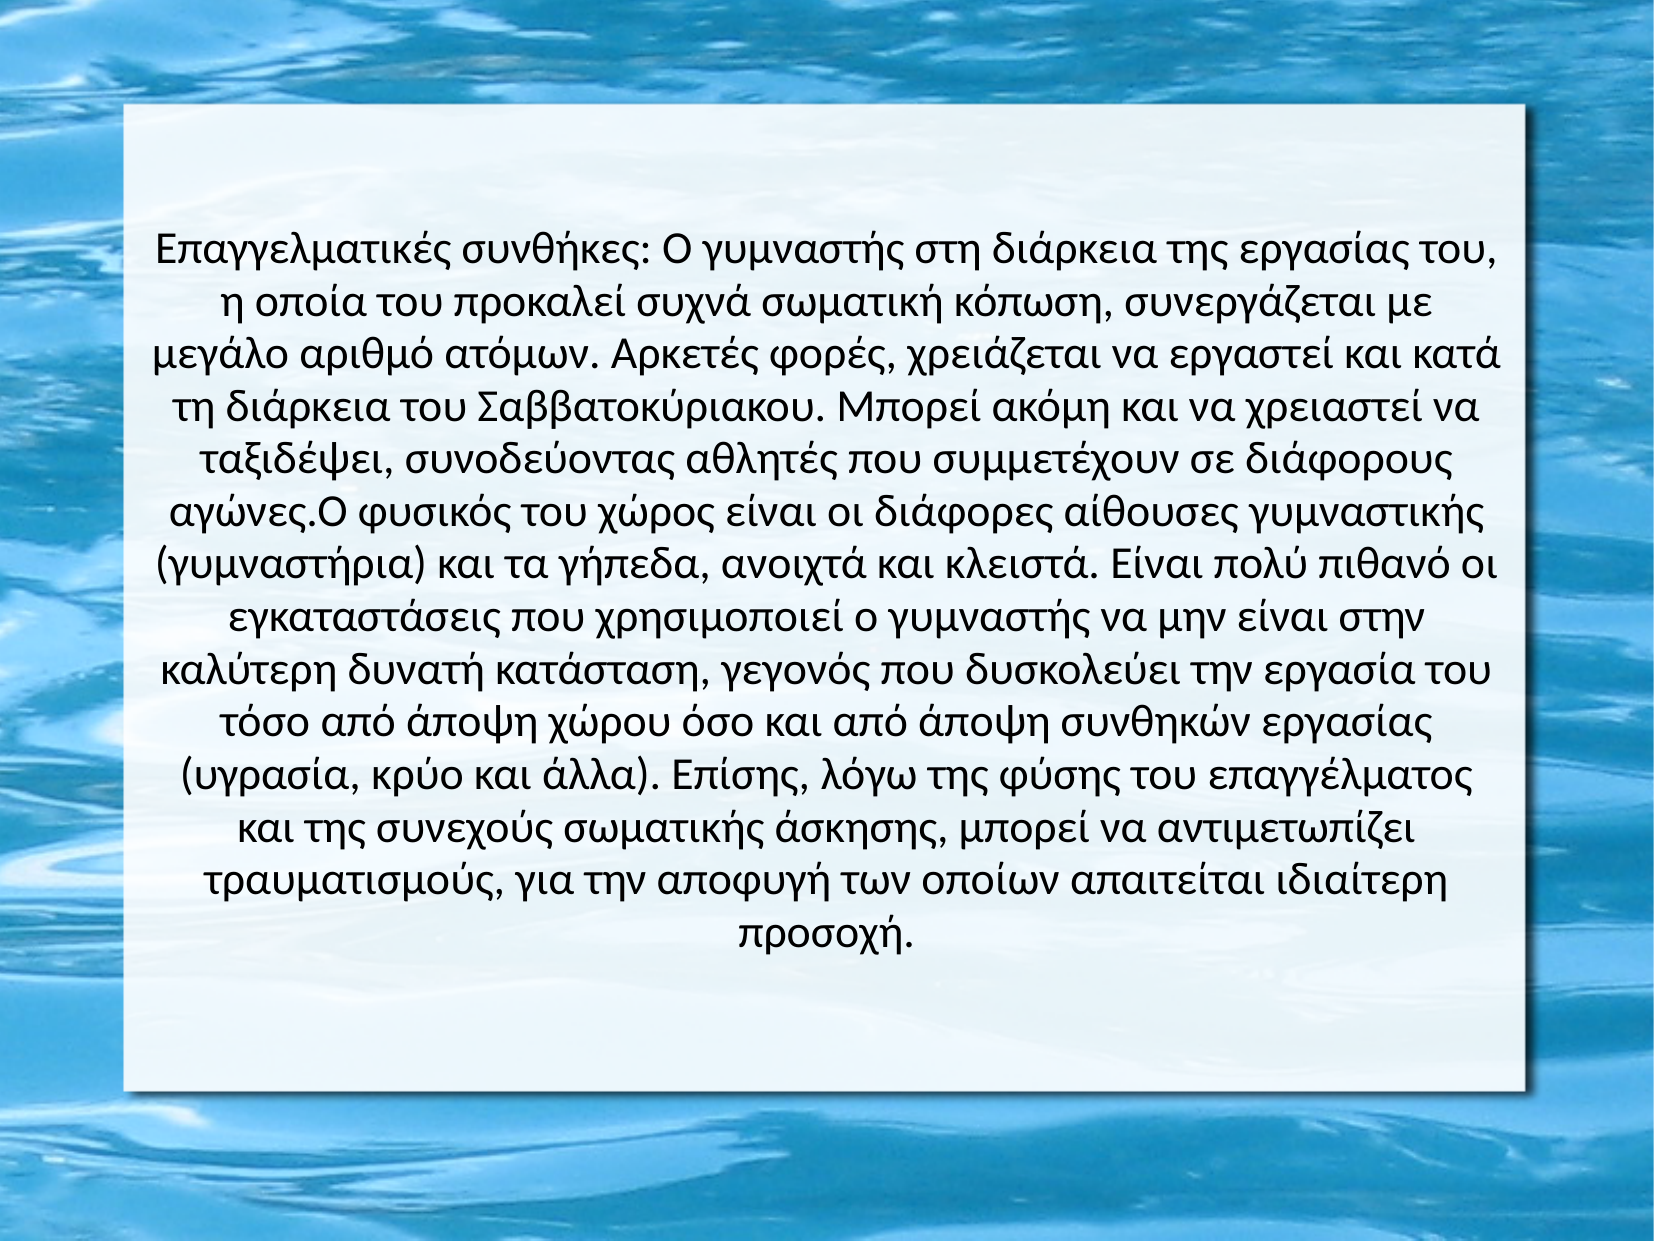

# Επαγγελματικές συνθήκες: Ο γυμναστής στη διάρκεια της εργασίας του, η οποία του προκαλεί συχνά σωματική κόπωση, συνεργάζεται με μεγάλο αριθμό ατόμων. Αρκετές φορές, χρειάζεται να εργαστεί και κατά τη διάρκεια του Σαββατοκύριακου. Μπορεί ακόμη και να χρειαστεί να ταξιδέψει, συνοδεύοντας αθλητές που συμμετέχουν σε διάφορους αγώνες.Ο φυσικός του χώρος είναι οι διάφορες αίθουσες γυμναστικής (γυμναστήρια) και τα γήπεδα, ανοιχτά και κλειστά. Είναι πολύ πιθανό οι εγκαταστάσεις που χρησιμοποιεί ο γυμναστής να μην είναι στην καλύτερη δυνατή κατάσταση, γεγονός που δυσκολεύει την εργασία του τόσο από άποψη χώρου όσο και από άποψη συνθηκών εργασίας (υγρασία, κρύο και άλλα). Επίσης, λόγω της φύσης του επαγγέλματος και της συνεχούς σωματικής άσκησης, μπορεί να αντιμετωπίζει τραυματισμούς, για την αποφυγή των οποίων απαιτείται ιδιαίτερη προσοχή.